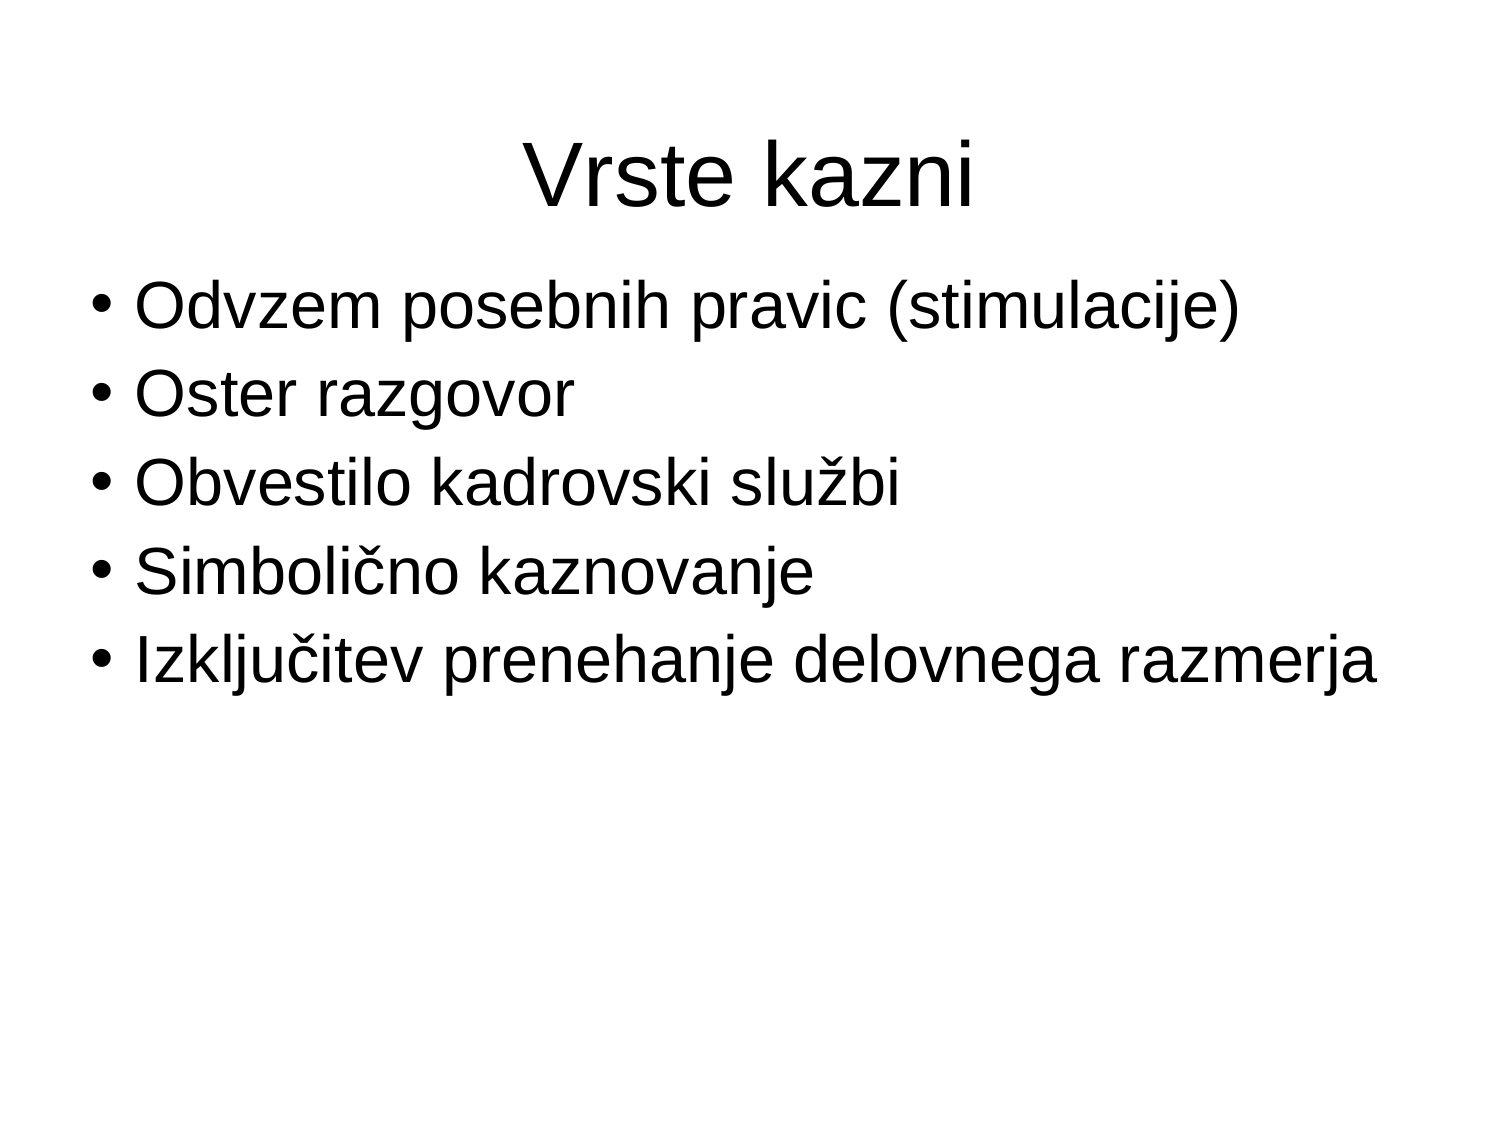

# Vrste kazni
Odvzem posebnih pravic (stimulacije)
Oster razgovor
Obvestilo kadrovski službi
Simbolično kaznovanje
Izključitev prenehanje delovnega razmerja